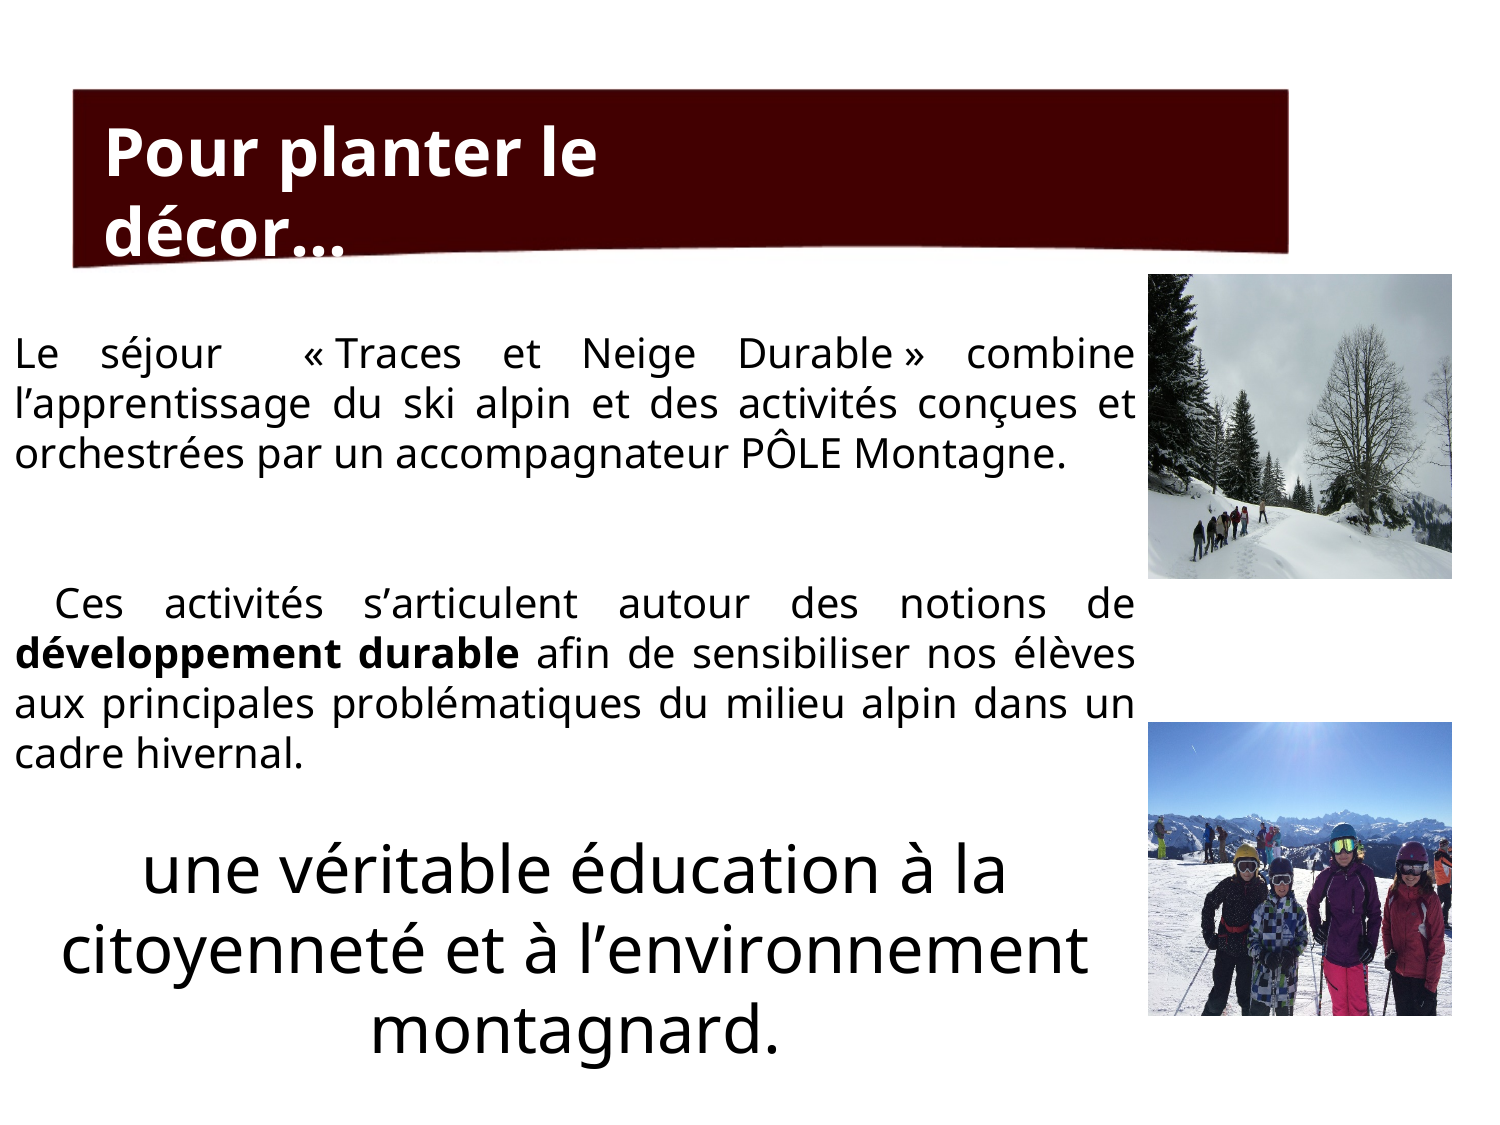

Pour planter le décor…
Le séjour « Traces et Neige Durable » combine l’apprentissage du ski alpin et des activités conçues et orchestrées par un accompagnateur PÔLE Montagne.
 Ces activités s’articulent autour des notions de développement durable afin de sensibiliser nos élèves aux principales problématiques du milieu alpin dans un cadre hivernal.
une véritable éducation à la citoyenneté et à l’environnement montagnard.